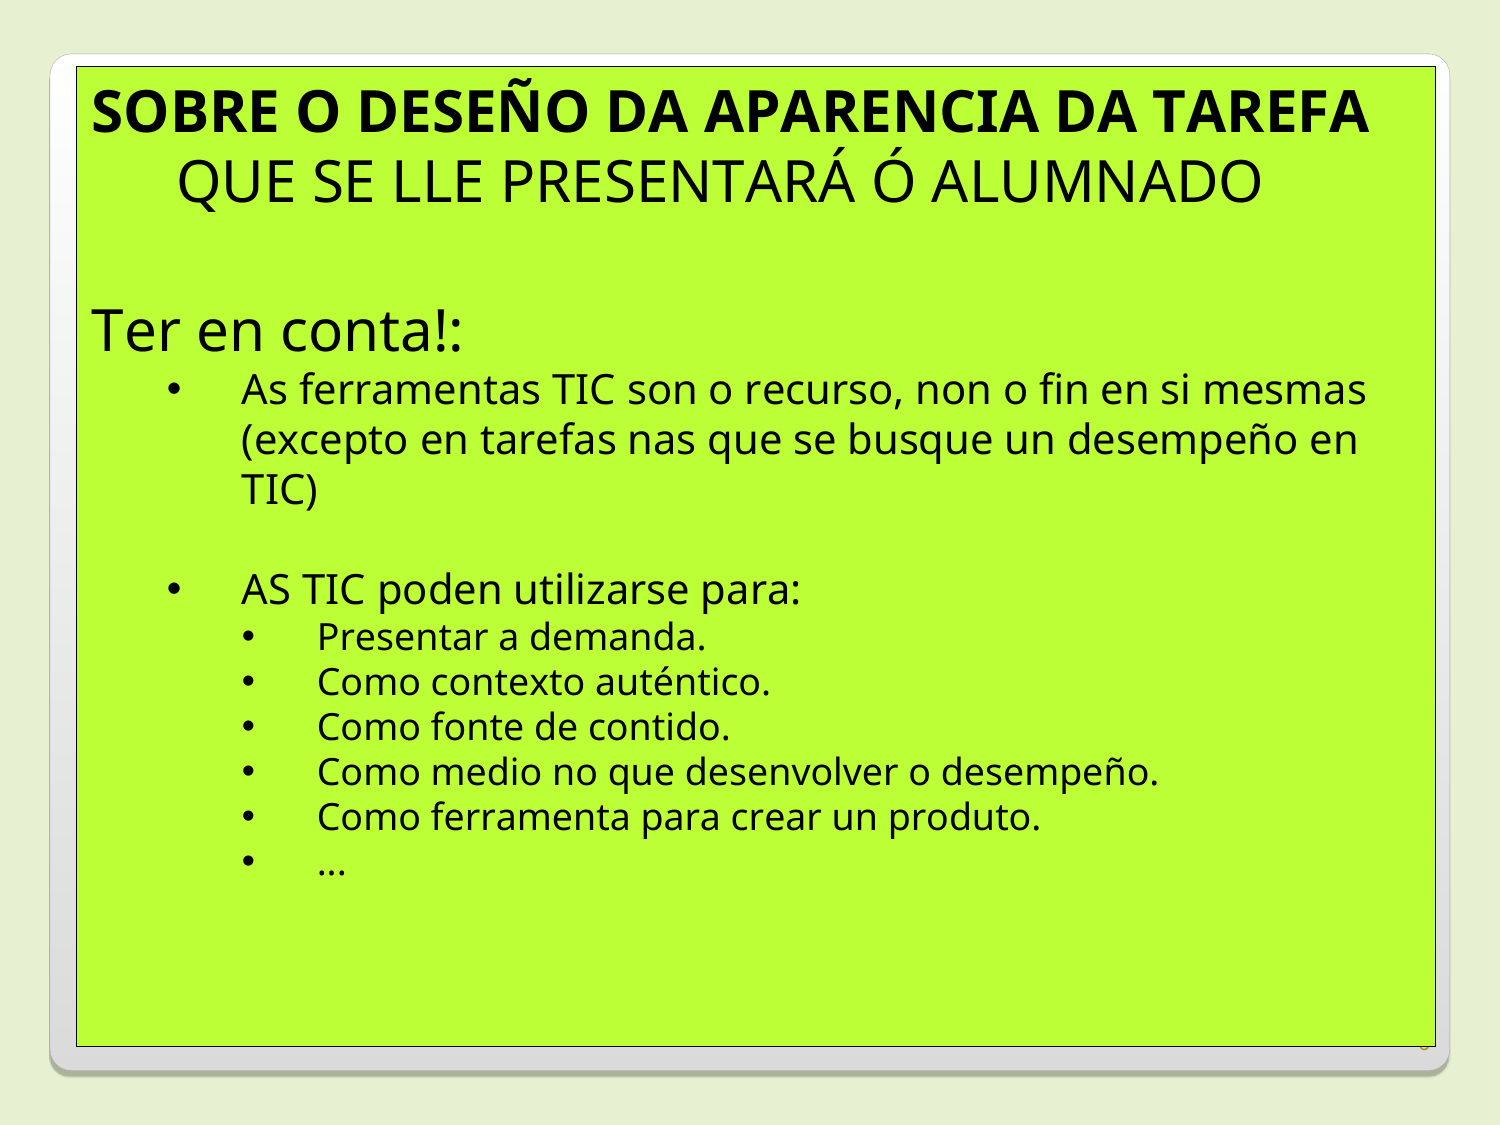

| SOBRE O DESEÑO DA APARENCIA DA TAREFA QUE SE LLE PRESENTARÁ Ó ALUMNADO Ter en conta!: As ferramentas TIC son o recurso, non o fin en si mesmas (excepto en tarefas nas que se busque un desempeño en TIC) AS TIC poden utilizarse para: Presentar a demanda. Como contexto auténtico. Como fonte de contido. Como medio no que desenvolver o desempeño. Como ferramenta para crear un produto. ... |
| --- |